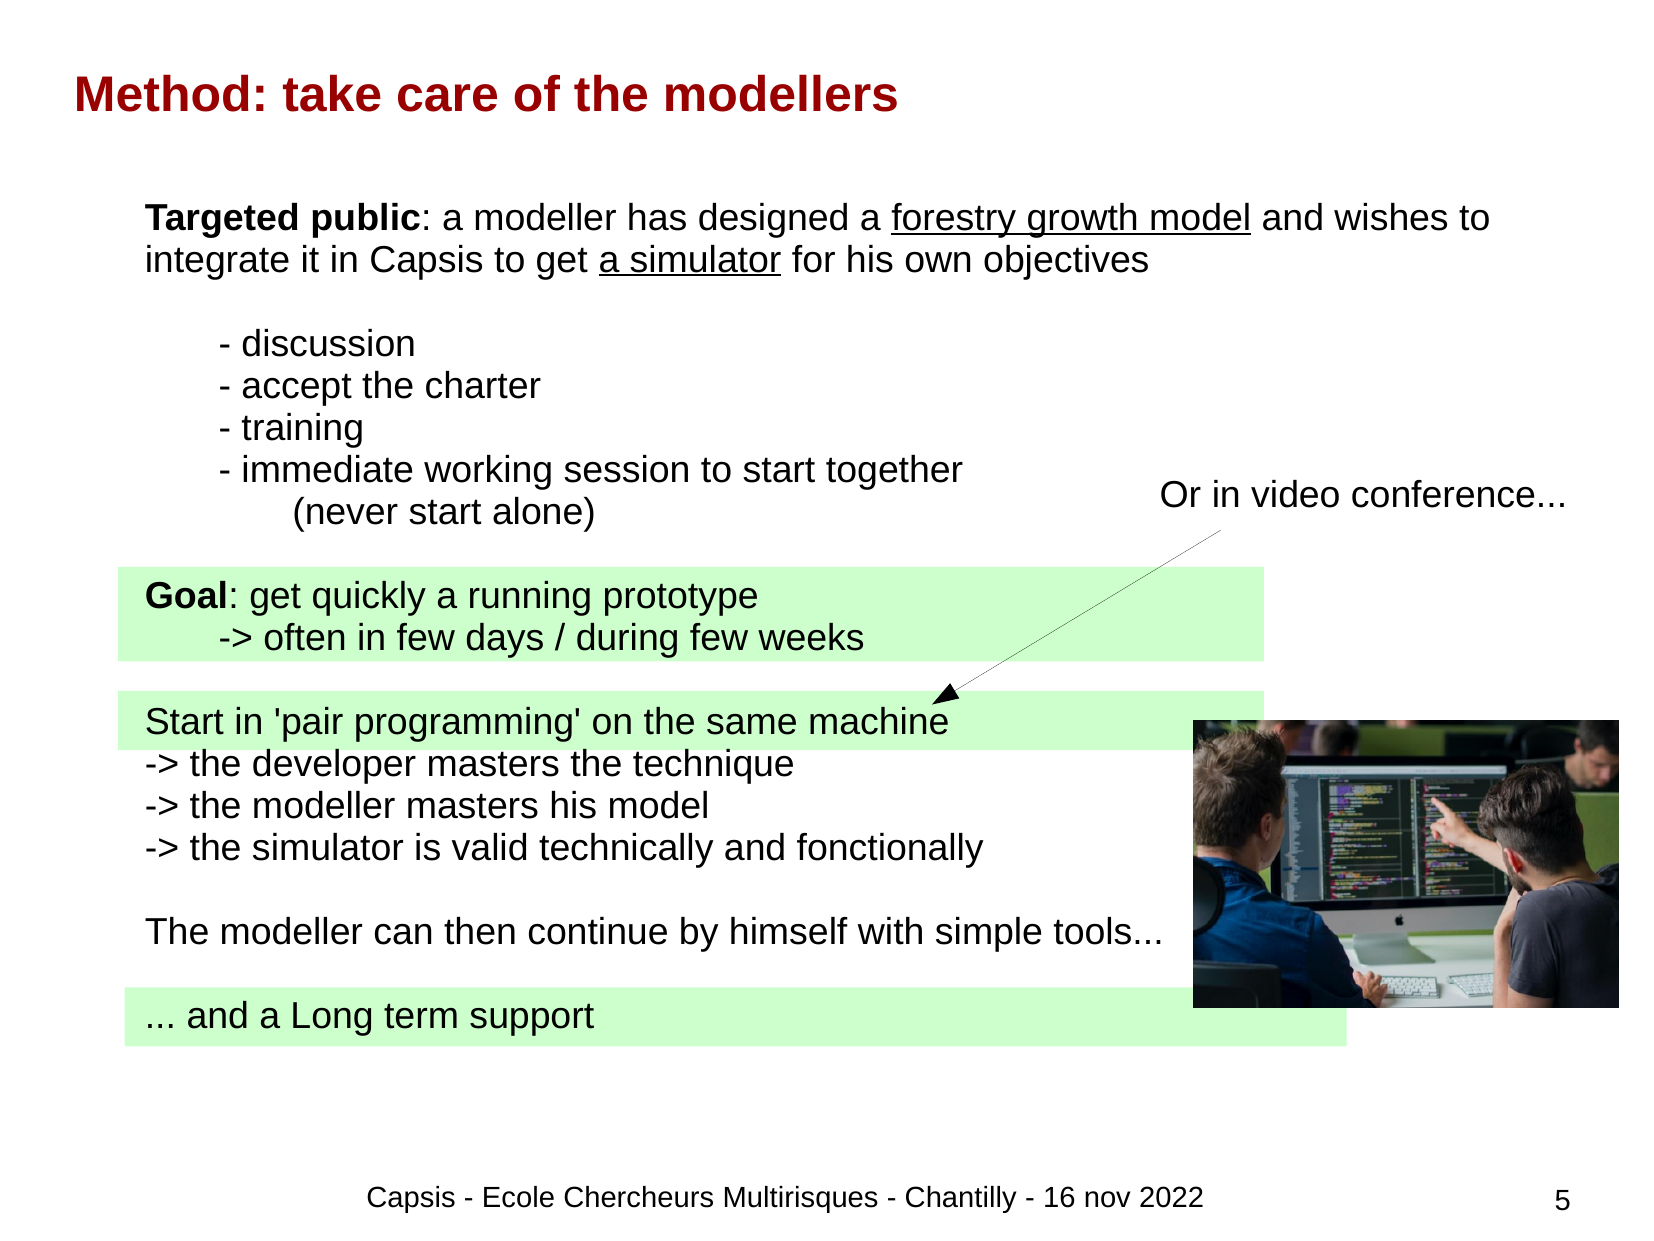

Method: take care of the modellers
Targeted public: a modeller has designed a forestry growth model and wishes to integrate it in Capsis to get a simulator for his own objectives
	- discussion
	- accept the charter
	- training
	- immediate working session to start together
		(never start alone)
Goal: get quickly a running prototype
	-> often in few days / during few weeks
Start in 'pair programming' on the same machine
-> the developer masters the technique
-> the modeller masters his model
-> the simulator is valid technically and fonctionally
The modeller can then continue by himself with simple tools...
... and a Long term support
Or in video conference...
5